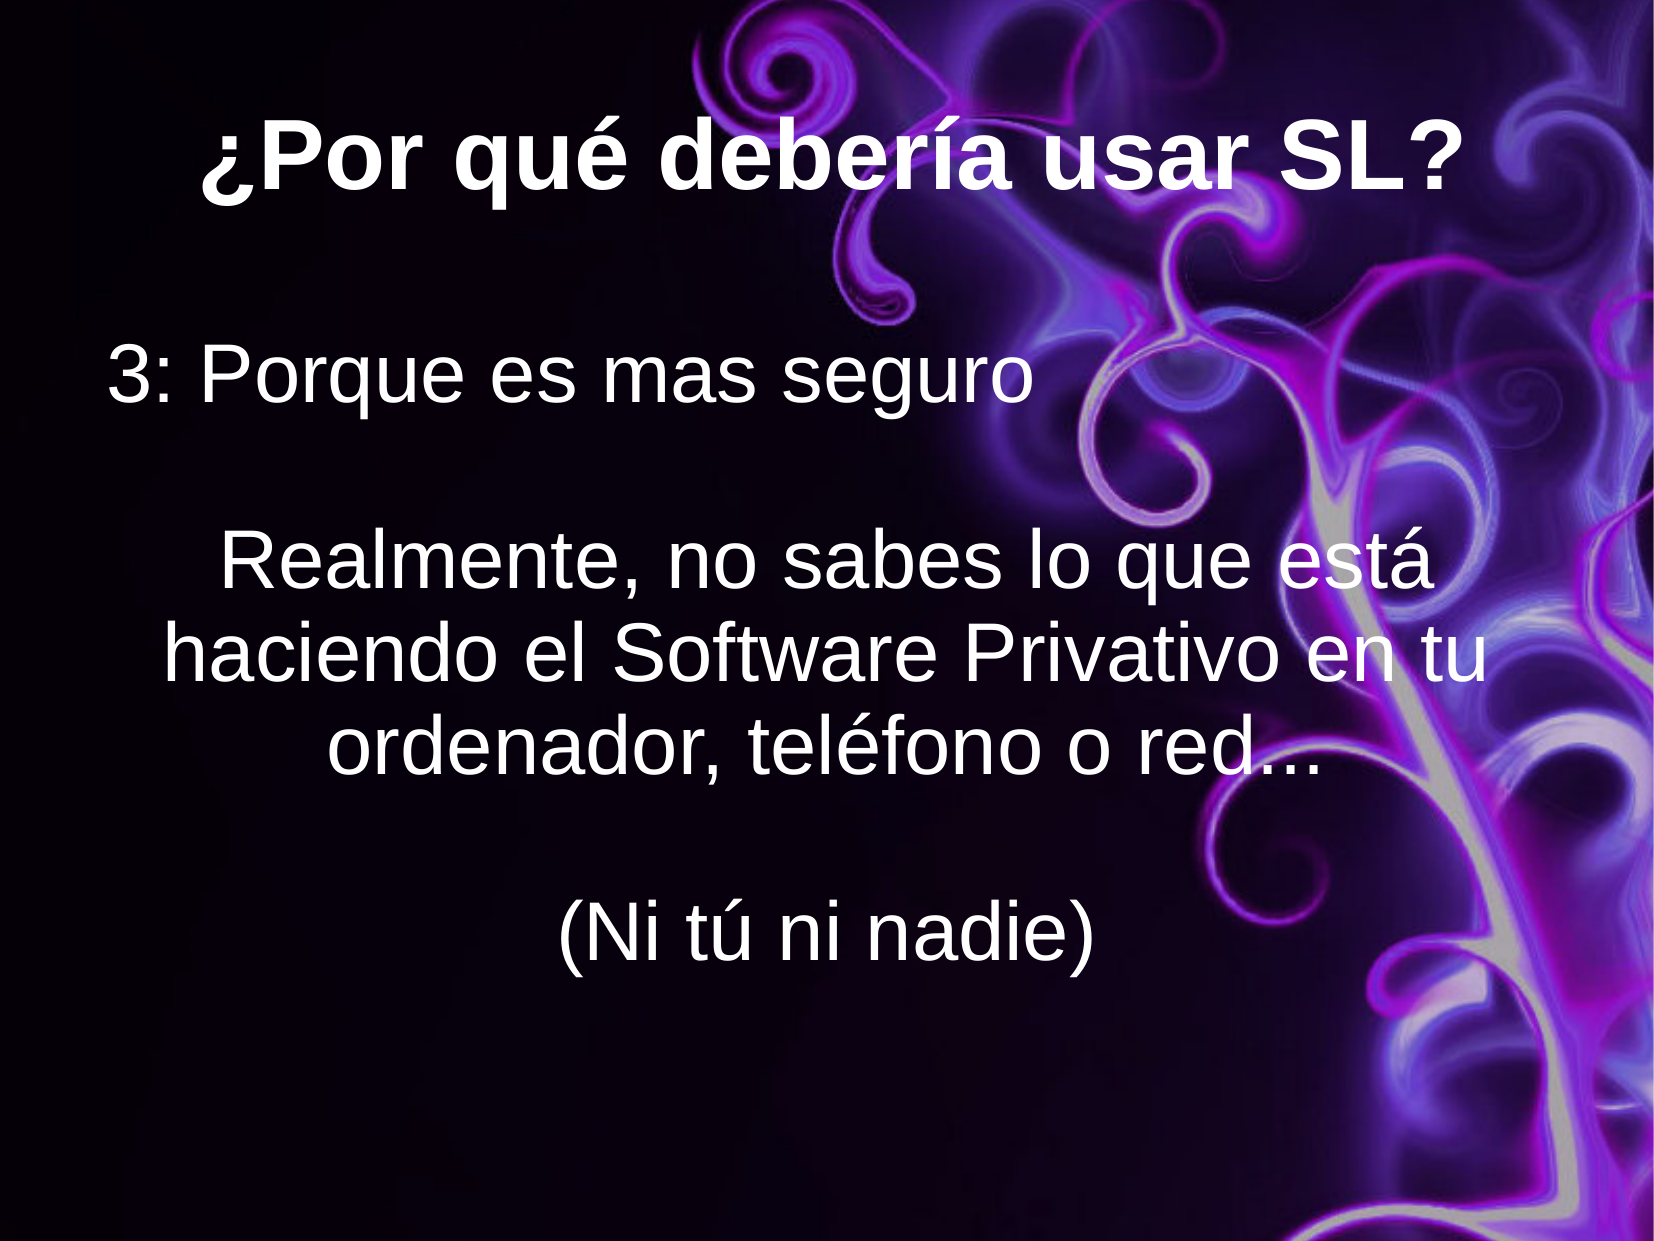

¿Por qué debería usar SL?
# 3: Porque es mas seguro
Realmente, no sabes lo que está haciendo el Software Privativo en tu ordenador, teléfono o red...
(Ni tú ni nadie)